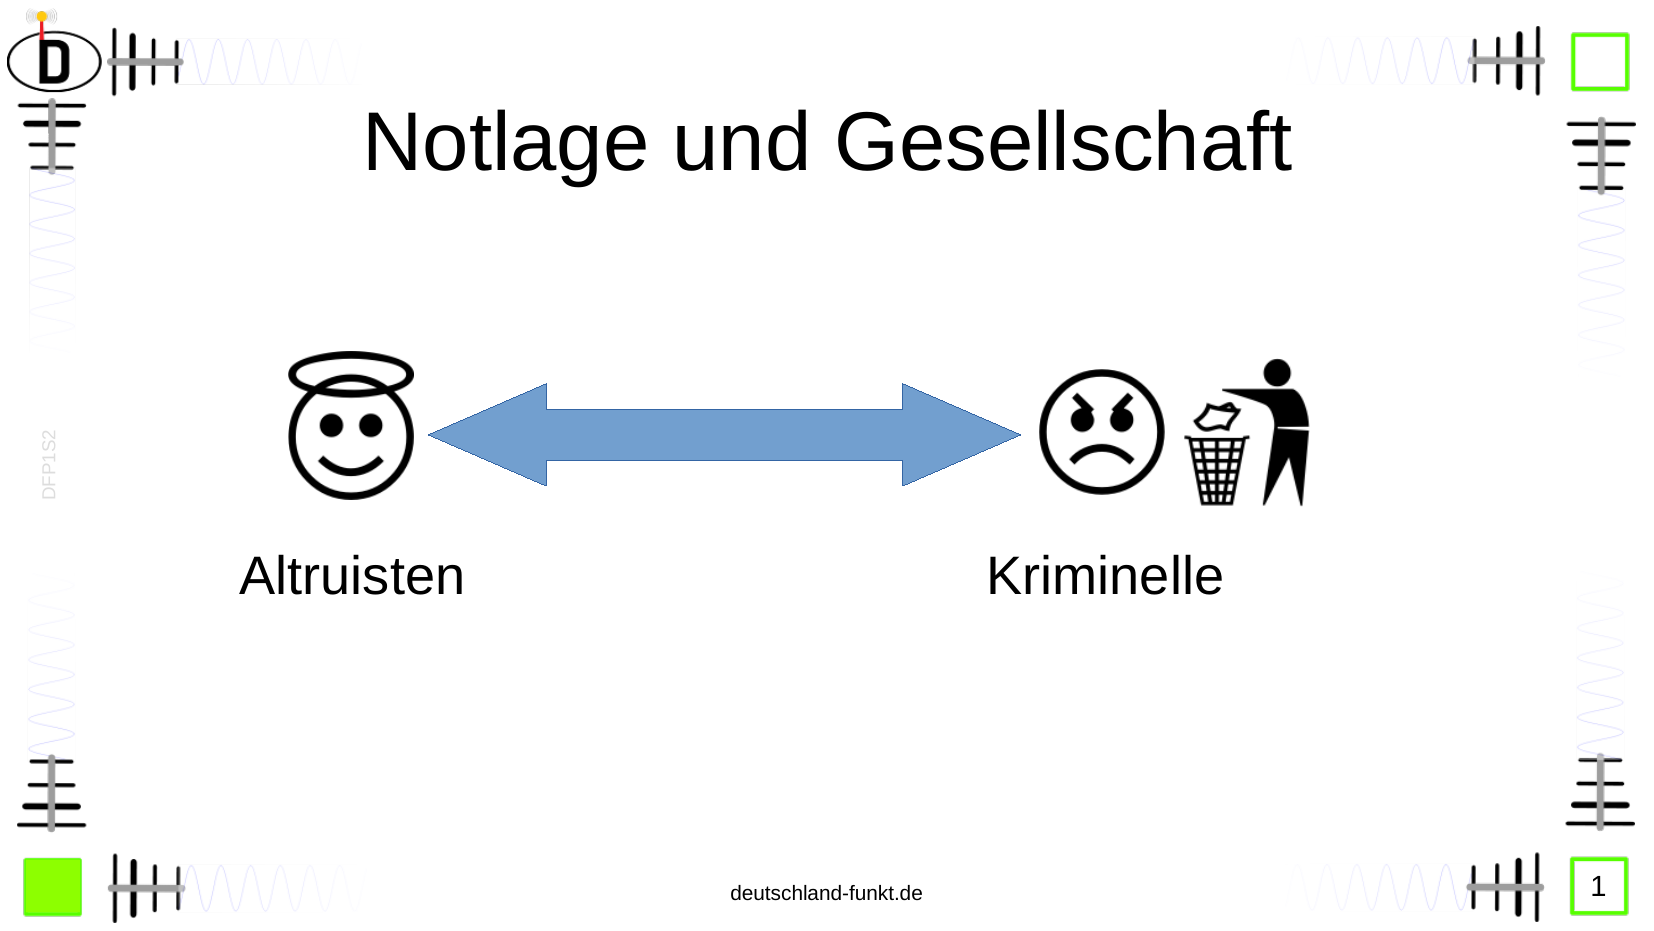

# Notlage und Gesellschaft
DFP1S2
Altruisten
Kriminelle